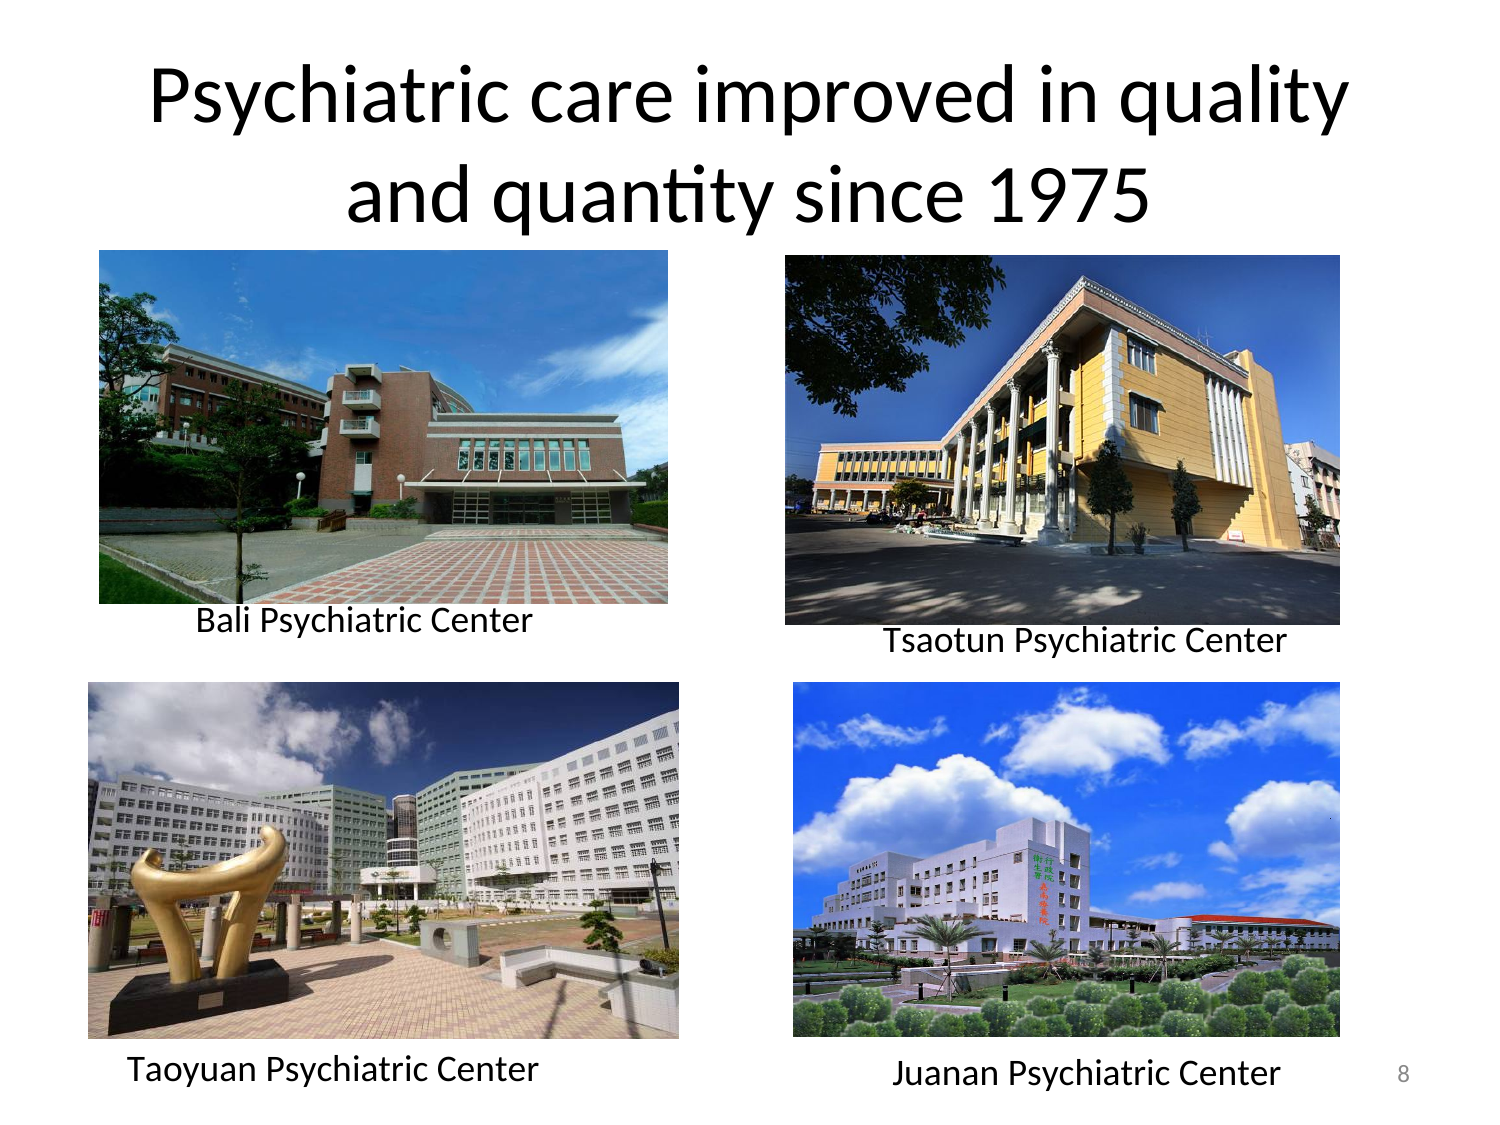

# Psychiatric care improved in quality and quantity since 1975
Bali Psychiatric Center
Tsaotun Psychiatric Center
Taoyuan Psychiatric Center
Juanan Psychiatric Center